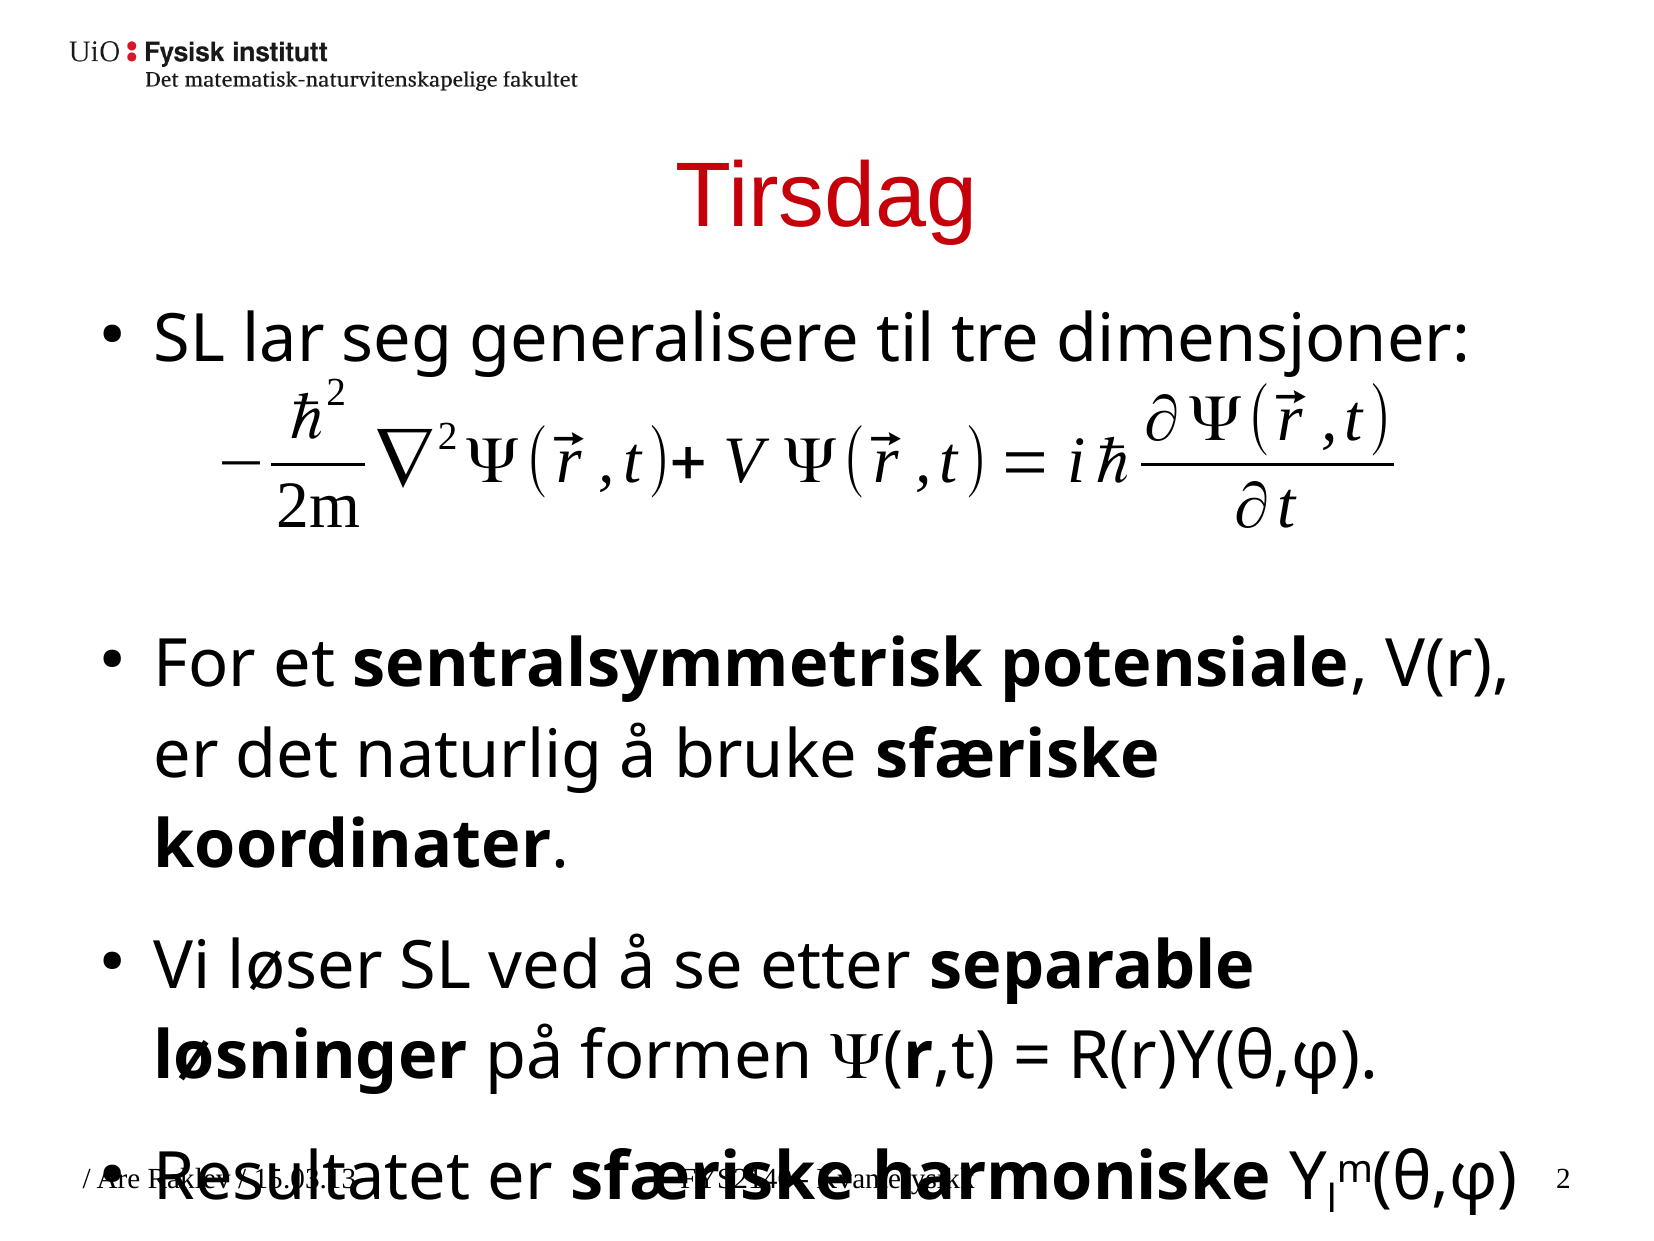

# Tirsdag
SL lar seg generalisere til tre dimensjoner:
For et sentralsymmetrisk potensiale, V(r), er det naturlig å bruke sfæriske koordinater.
Vi løser SL ved å se etter separable løsninger på formen Ψ(r,t) = R(r)Y(θ,φ).
Resultatet er sfæriske harmoniske Ylm(θ,φ) og en radialligning for R(r).
/ Are Raklev / 15.03.13
FYS2140 - Kvantefysikk
2